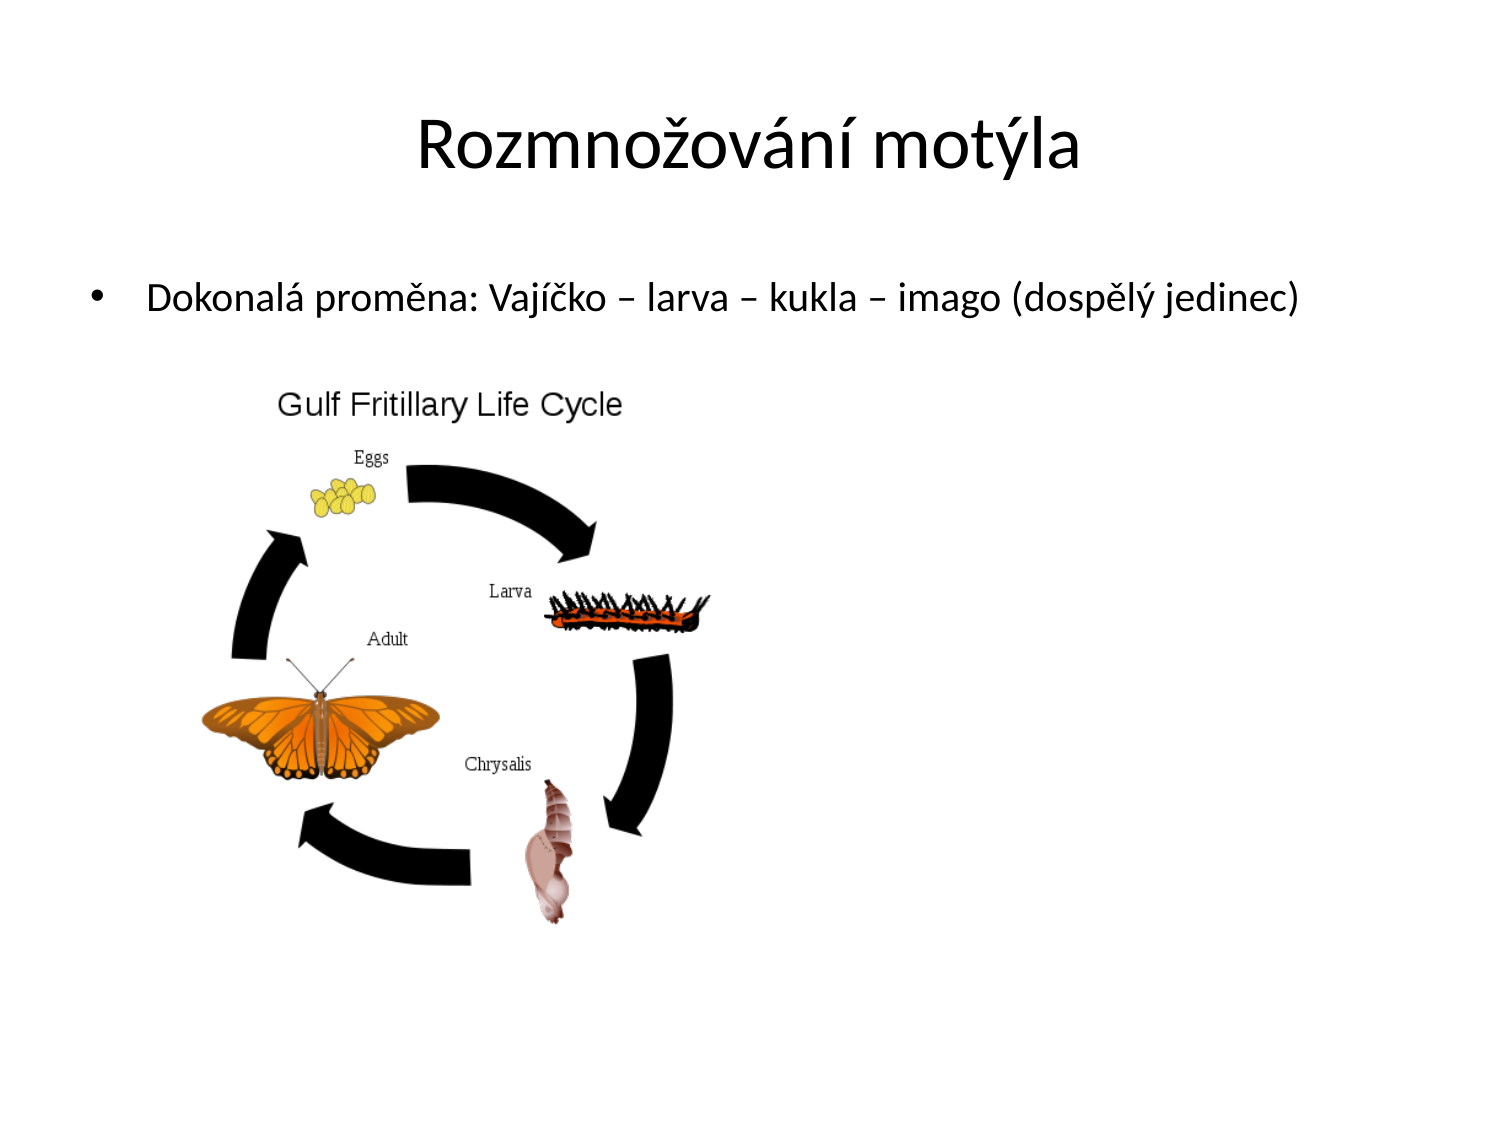

# Rozmnožování motýla
Dokonalá proměna: Vajíčko – larva – kukla – imago (dospělý jedinec)